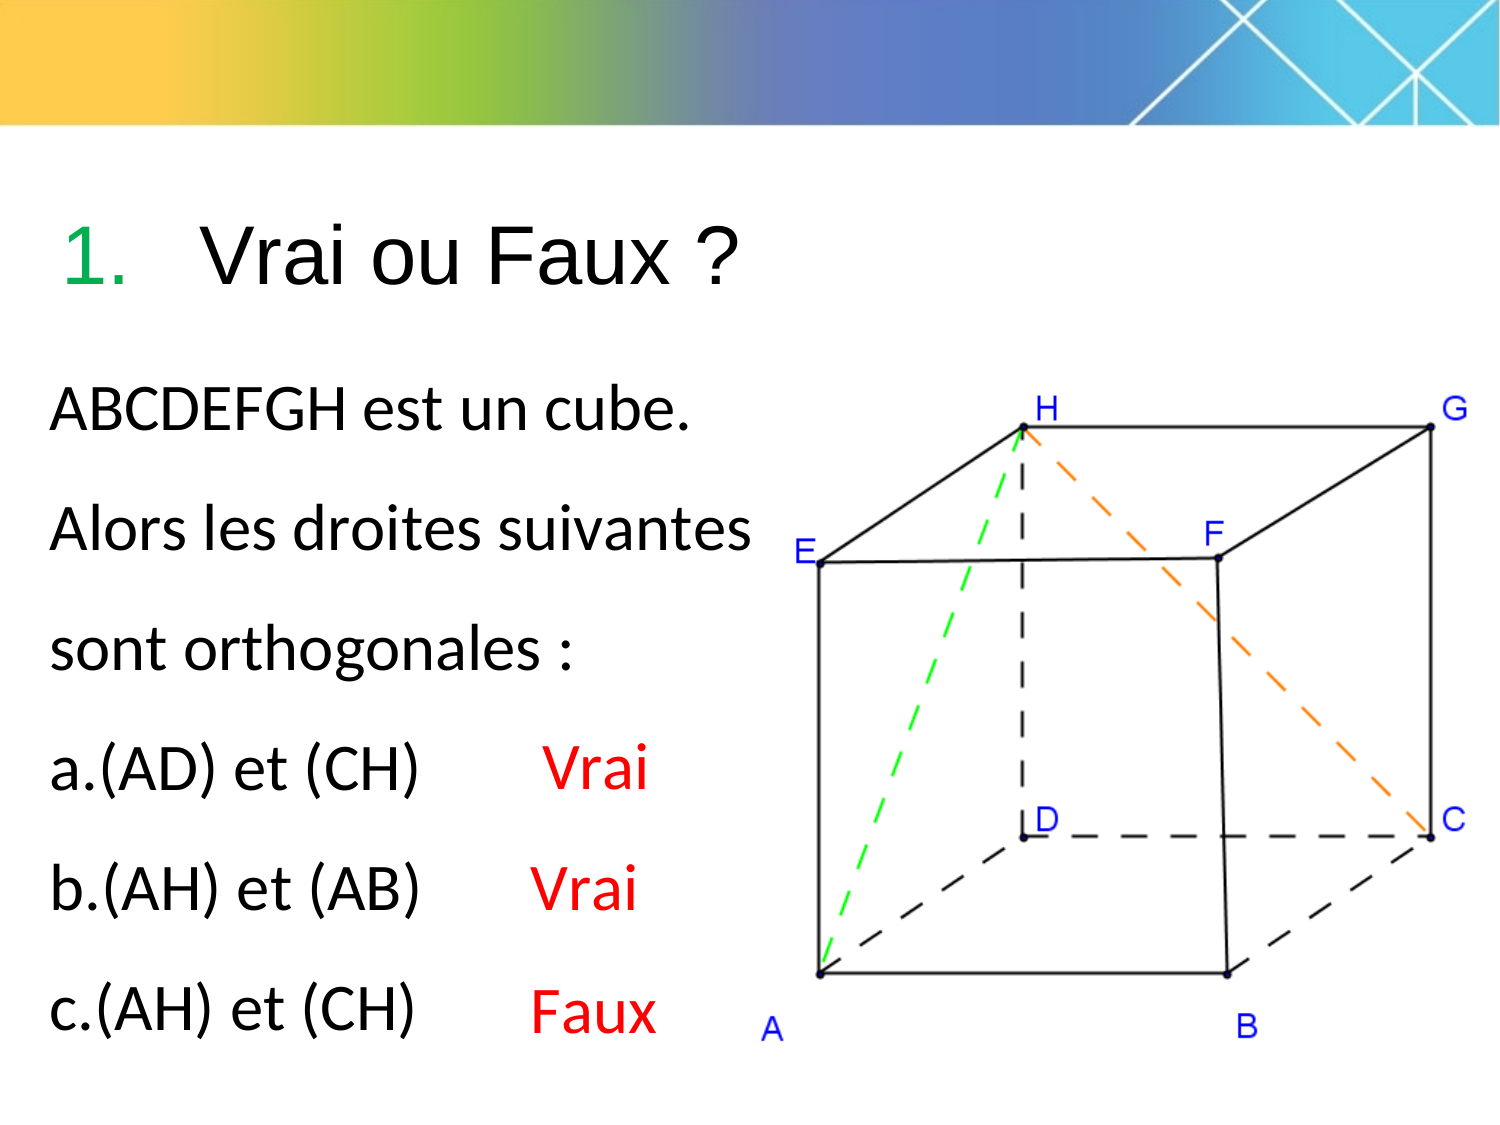

Vrai ou Faux ?
ABCDEFGH est un cube.
Alors les droites suivantes
sont orthogonales :
(AD) et (CH)
(AH) et (AB)
(AH) et (CH)
Vrai
Vrai
Faux